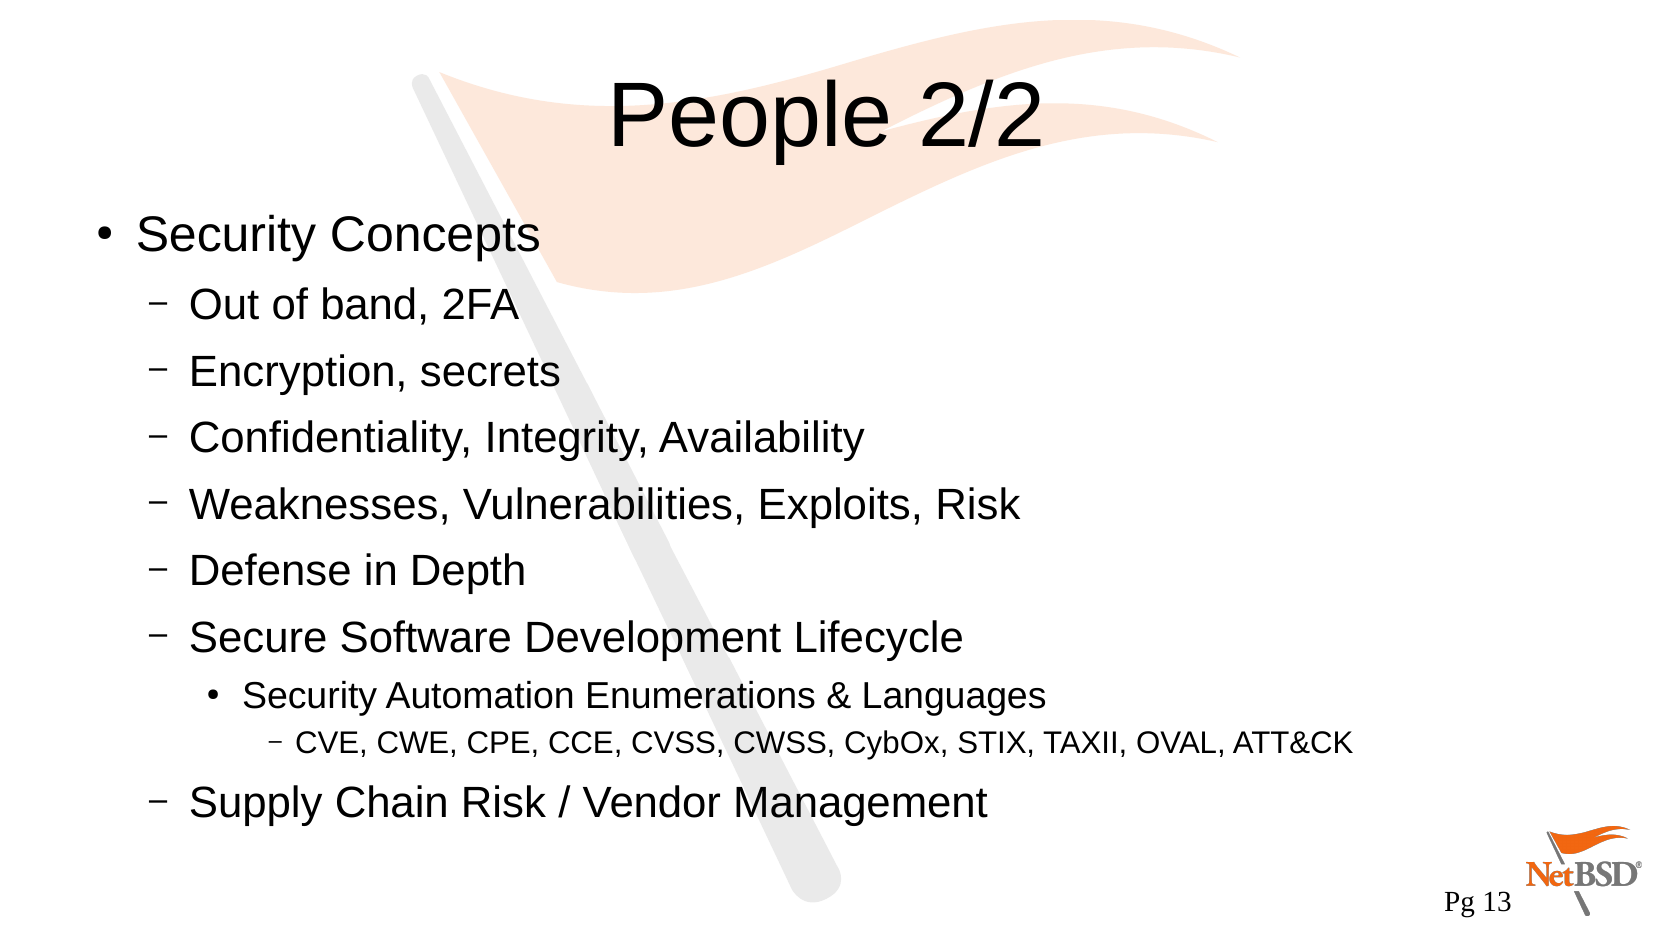

# People 2/2
Security Concepts
Out of band, 2FA
Encryption, secrets
Confidentiality, Integrity, Availability
Weaknesses, Vulnerabilities, Exploits, Risk
Defense in Depth
Secure Software Development Lifecycle
Security Automation Enumerations & Languages
CVE, CWE, CPE, CCE, CVSS, CWSS, CybOx, STIX, TAXII, OVAL, ATT&CK
Supply Chain Risk / Vendor Management